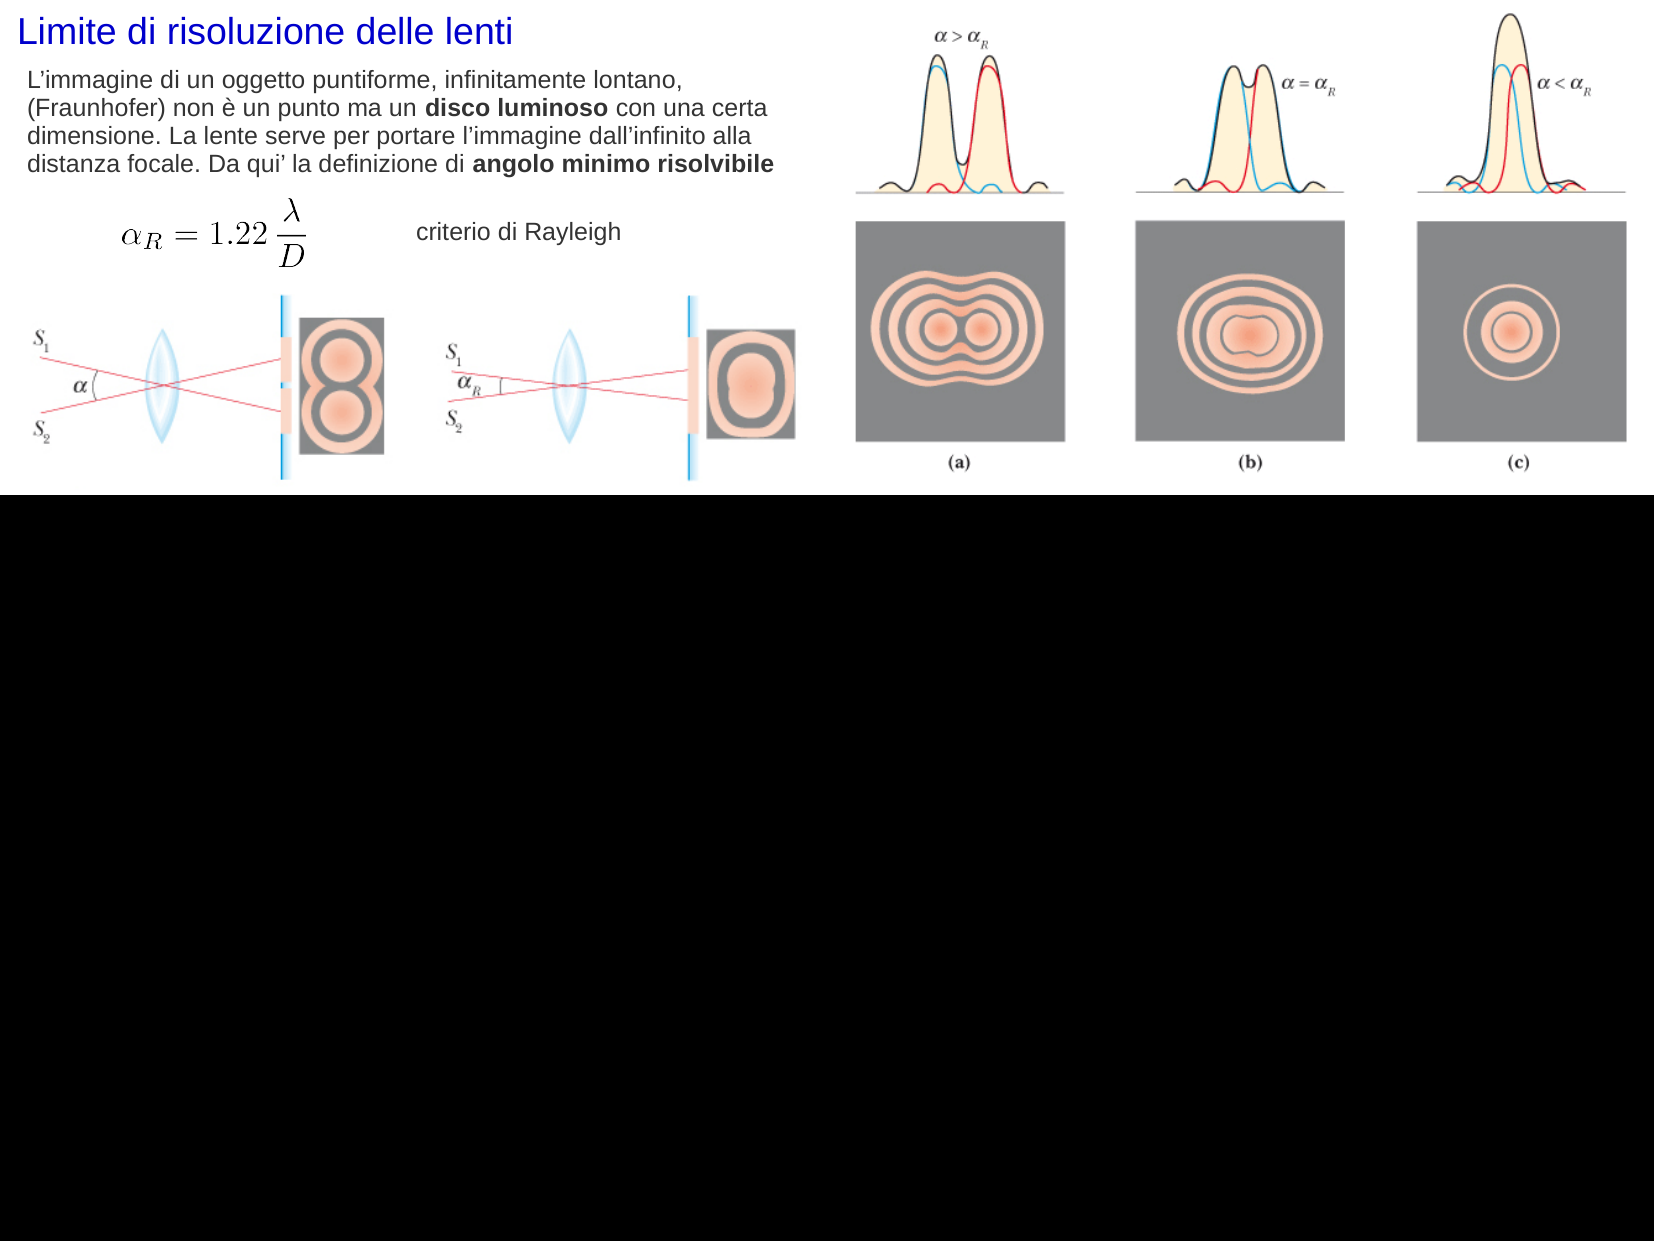

Limite di risoluzione delle lenti
L’immagine di un oggetto puntiforme, infinitamente lontano, (Fraunhofer) non è un punto ma un disco luminoso con una certa dimensione. La lente serve per portare l’immagine dall’infinito alla distanza focale. Da qui’ la definizione di angolo minimo risolvibile
criterio di Rayleigh